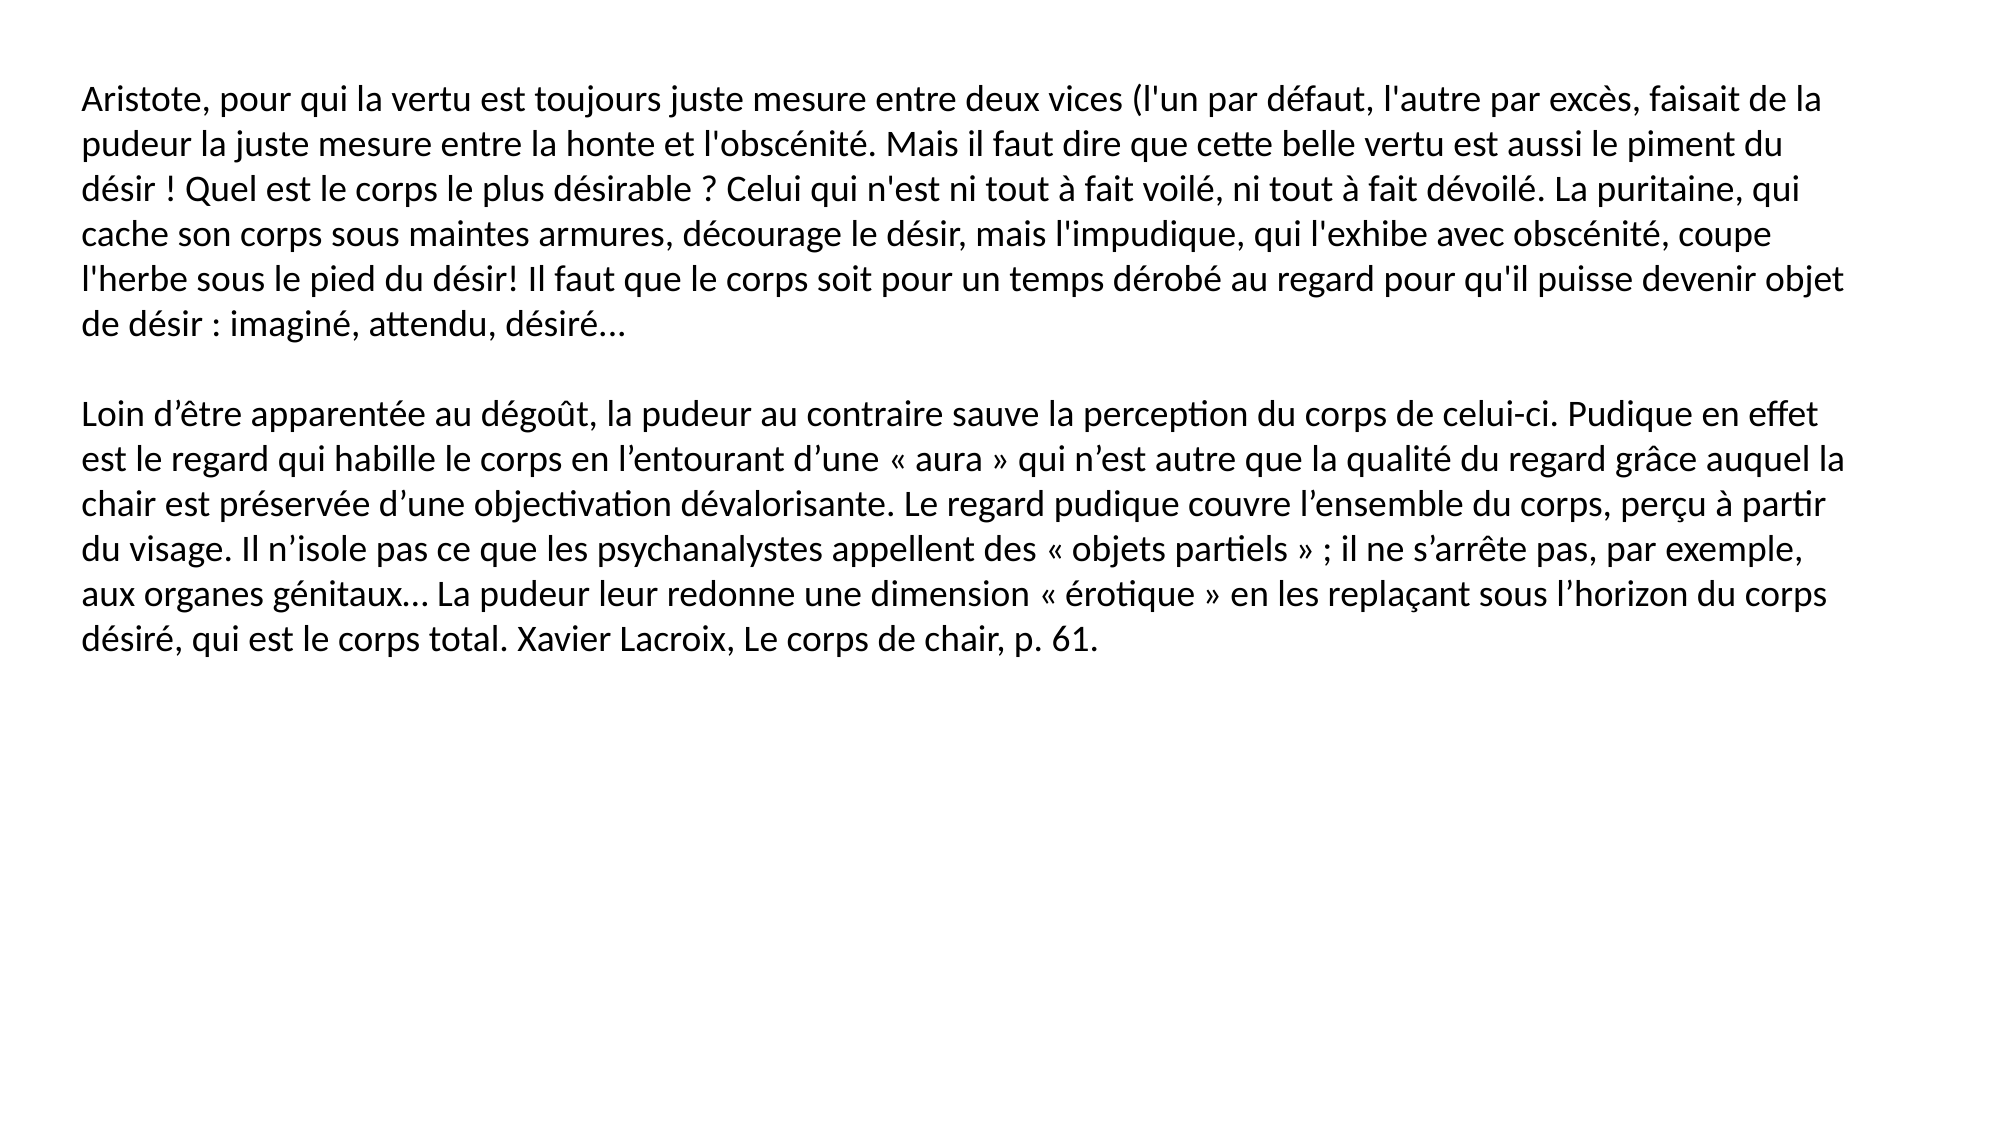

Aristote, pour qui la vertu est toujours juste mesure entre deux vices (l'un par défaut, l'autre par excès, faisait de la pudeur la juste mesure entre la honte et l'obscénité. Mais il faut dire que cette belle vertu est aussi le piment du désir ! Quel est le corps le plus désirable ? Celui qui n'est ni tout à fait voilé, ni tout à fait dévoilé. La puritaine, qui cache son corps sous maintes armures, décourage le désir, mais l'impudique, qui l'exhibe avec obscénité, coupe l'herbe sous le pied du désir! Il faut que le corps soit pour un temps dérobé au regard pour qu'il puisse devenir objet de désir : imaginé, attendu, désiré...
Loin d’être apparentée au dégoût, la pudeur au contraire sauve la perception du corps de celui-ci. Pudique en effet est le regard qui habille le corps en l’entourant d’une « aura » qui n’est autre que la qualité du regard grâce auquel la chair est préservée d’une objectivation dévalorisante. Le regard pudique couvre l’ensemble du corps, perçu à partir du visage. Il n’isole pas ce que les psychanalystes appellent des « objets partiels » ; il ne s’arrête pas, par exemple, aux organes génitaux… La pudeur leur redonne une dimension « érotique » en les replaçant sous l’horizon du corps désiré, qui est le corps total. Xavier Lacroix, Le corps de chair, p. 61.